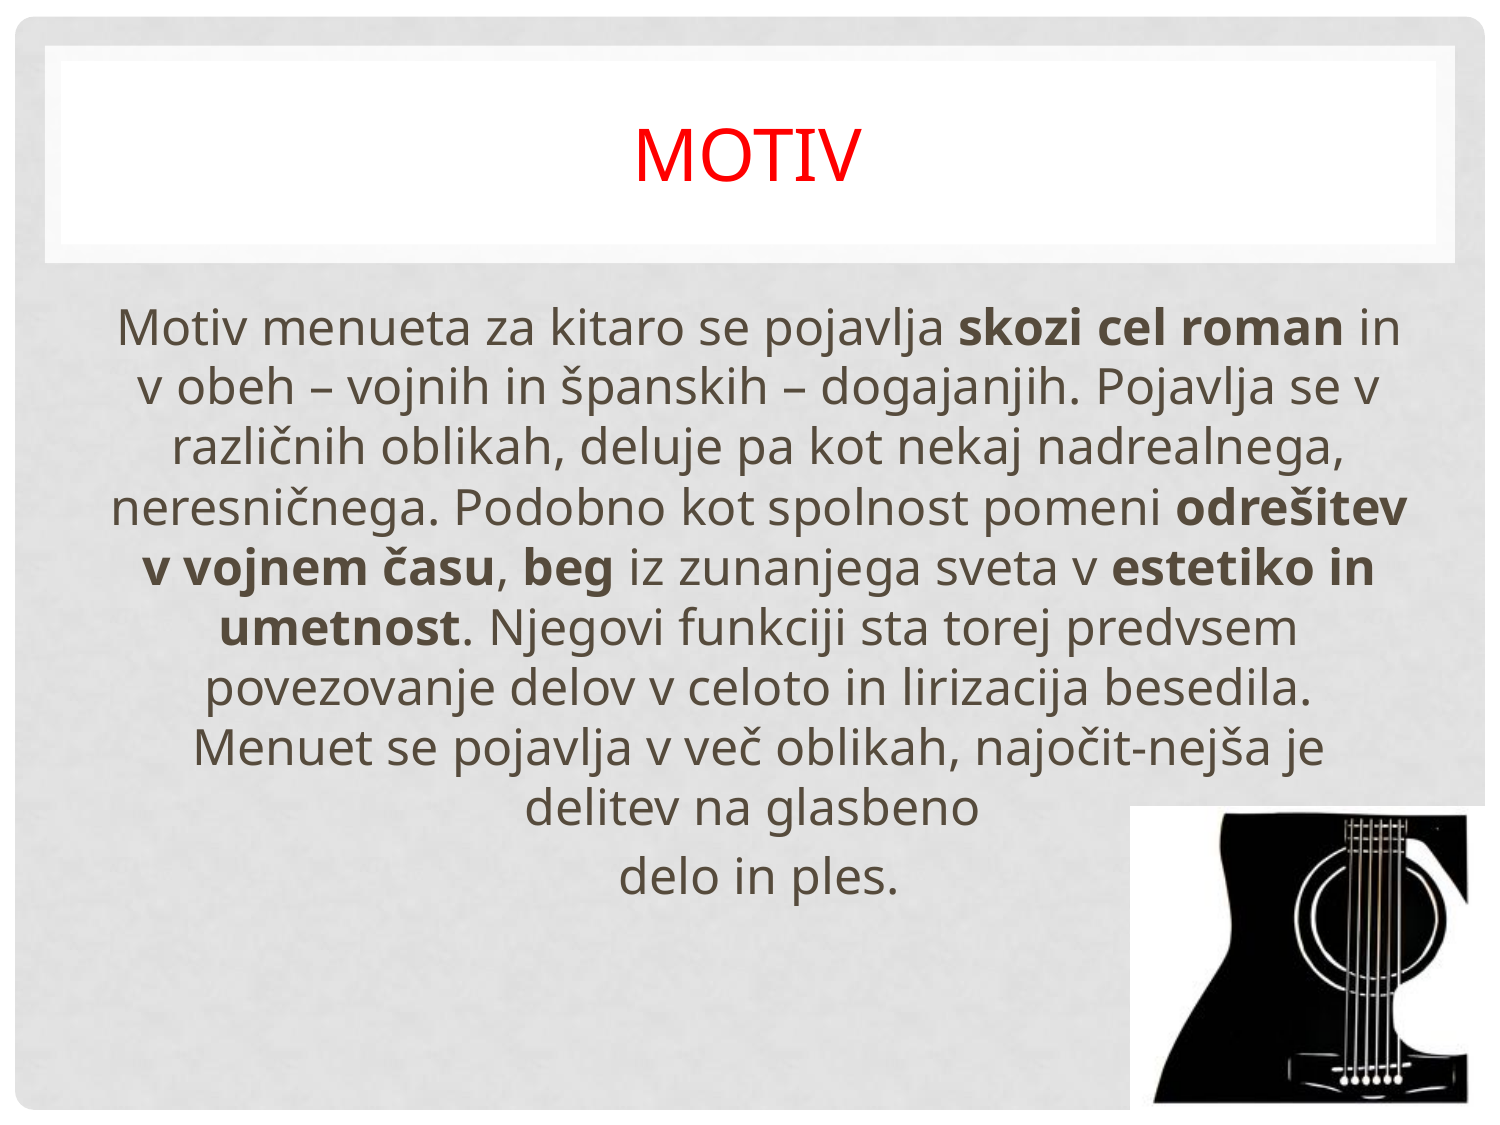

# MOTIV
Motiv menueta za kitaro se pojavlja skozi cel roman in v obeh – vojnih in španskih – dogajanjih. Pojavlja se v različnih oblikah, deluje pa kot nekaj nadrealnega, neresničnega. Podobno kot spolnost pomeni odrešitev v vojnem času, beg iz zunanjega sveta v estetiko in umetnost. Njegovi funkciji sta torej predvsem povezovanje delov v celoto in lirizacija besedila. Menuet se pojavlja v več oblikah, najočit-nejša je delitev na glasbeno
delo in ples.